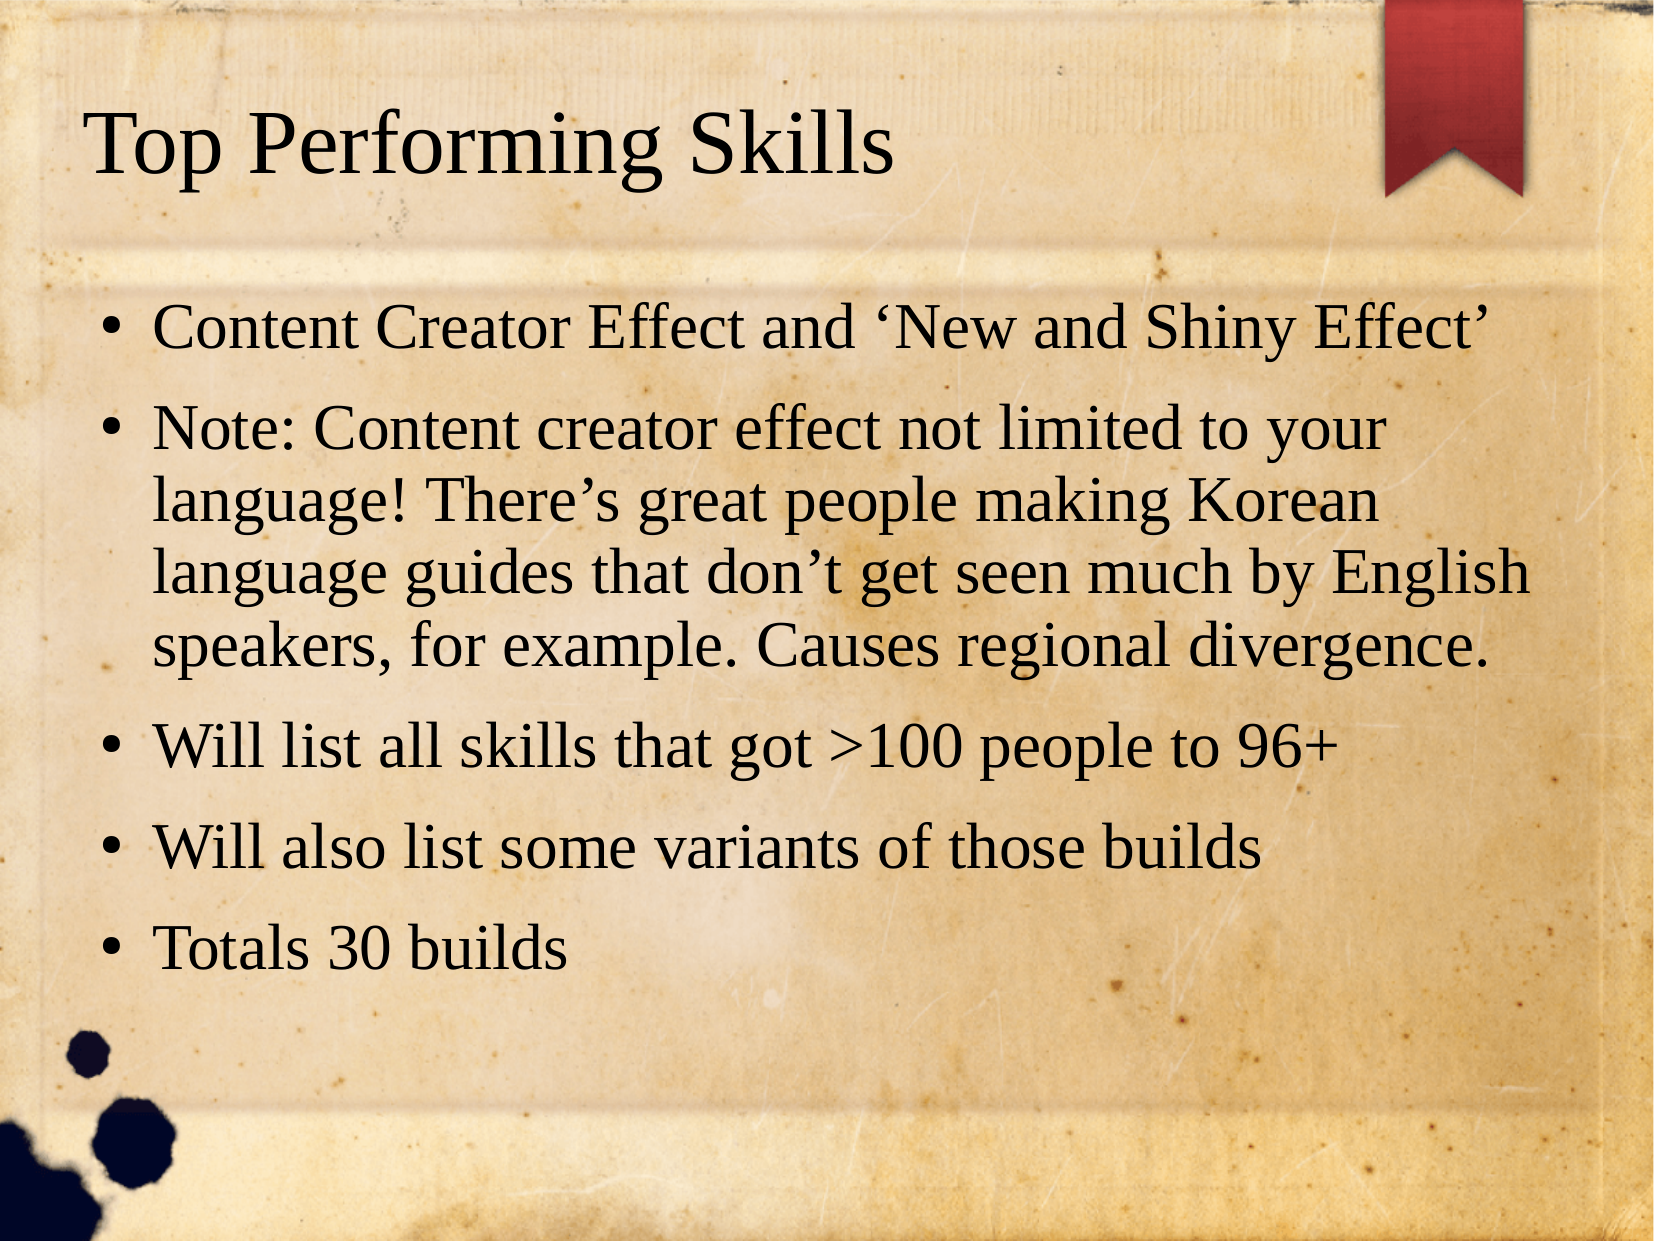

# Top Performing Skills
Content Creator Effect and ‘New and Shiny Effect’
Note: Content creator effect not limited to your language! There’s great people making Korean language guides that don’t get seen much by English speakers, for example. Causes regional divergence.
Will list all skills that got >100 people to 96+
Will also list some variants of those builds
Totals 30 builds